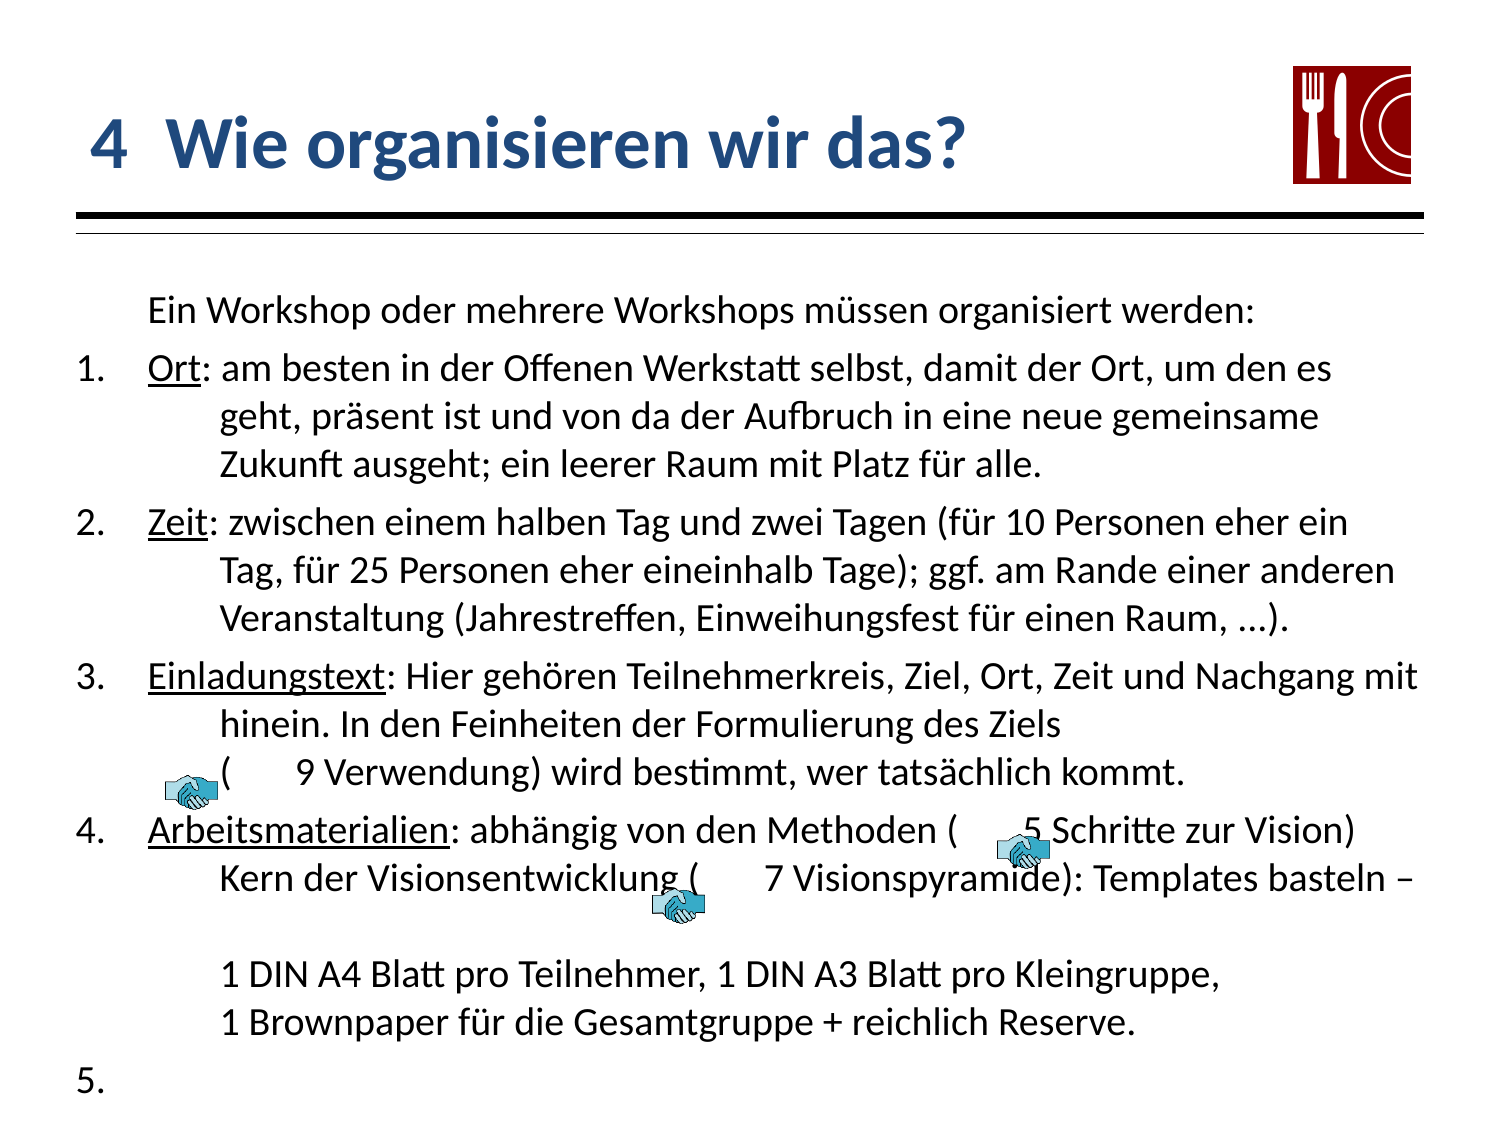

4	Wie organisieren wir das?
# Ein Workshop oder mehrere Workshops müssen organisiert werden:
Ort: am besten in der Offenen Werkstatt selbst, damit der Ort, um den es geht, präsent ist und von da der Aufbruch in eine neue gemeinsame Zukunft ausgeht; ein leerer Raum mit Platz für alle.
Zeit: zwischen einem halben Tag und zwei Tagen (für 10 Personen eher ein Tag, für 25 Personen eher eineinhalb Tage); ggf. am Rande einer anderen Veranstaltung (Jahrestreffen, Einweihungsfest für einen Raum, ...).
Einladungstext: Hier gehören Teilnehmerkreis, Ziel, Ort, Zeit und Nachgang mit hinein. In den Feinheiten der Formulierung des Ziels
( 9 Verwendung) wird bestimmt, wer tatsächlich kommt.
Arbeitsmaterialien: abhängig von den Methoden ( 5 Schritte zur Vision)
Kern der Visionsentwicklung ( 7 Visionspyramide): Templates basteln –
1 DIN A4 Blatt pro Teilnehmer, 1 DIN A3 Blatt pro Kleingruppe,
1 Brownpaper für die Gesamtgruppe + reichlich Reserve.